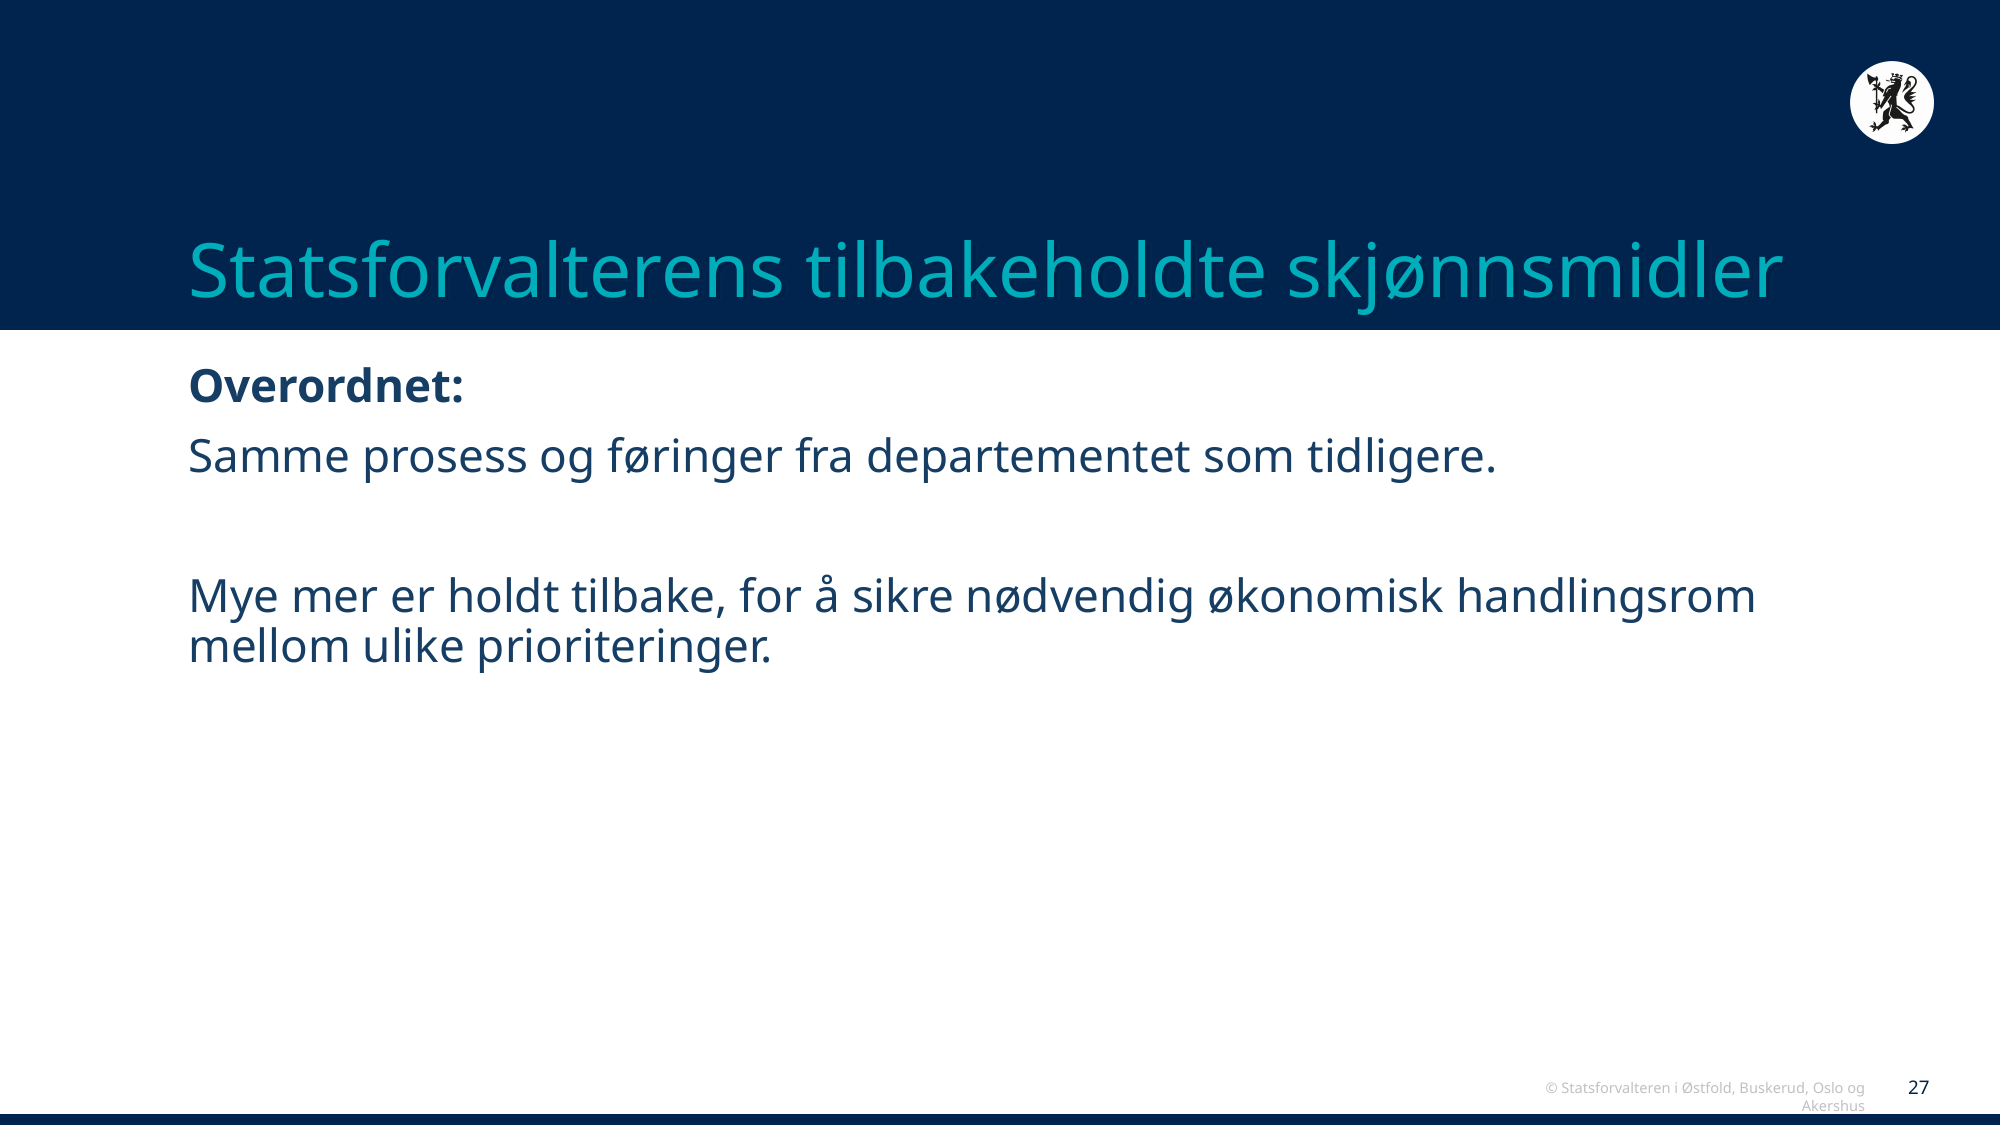

# Statsforvalterens tilbakeholdte skjønnsmidler
Overordnet:
Samme prosess og føringer fra departementet som tidligere.
Mye mer er holdt tilbake, for å sikre nødvendig økonomisk handlingsrom mellom ulike prioriteringer.